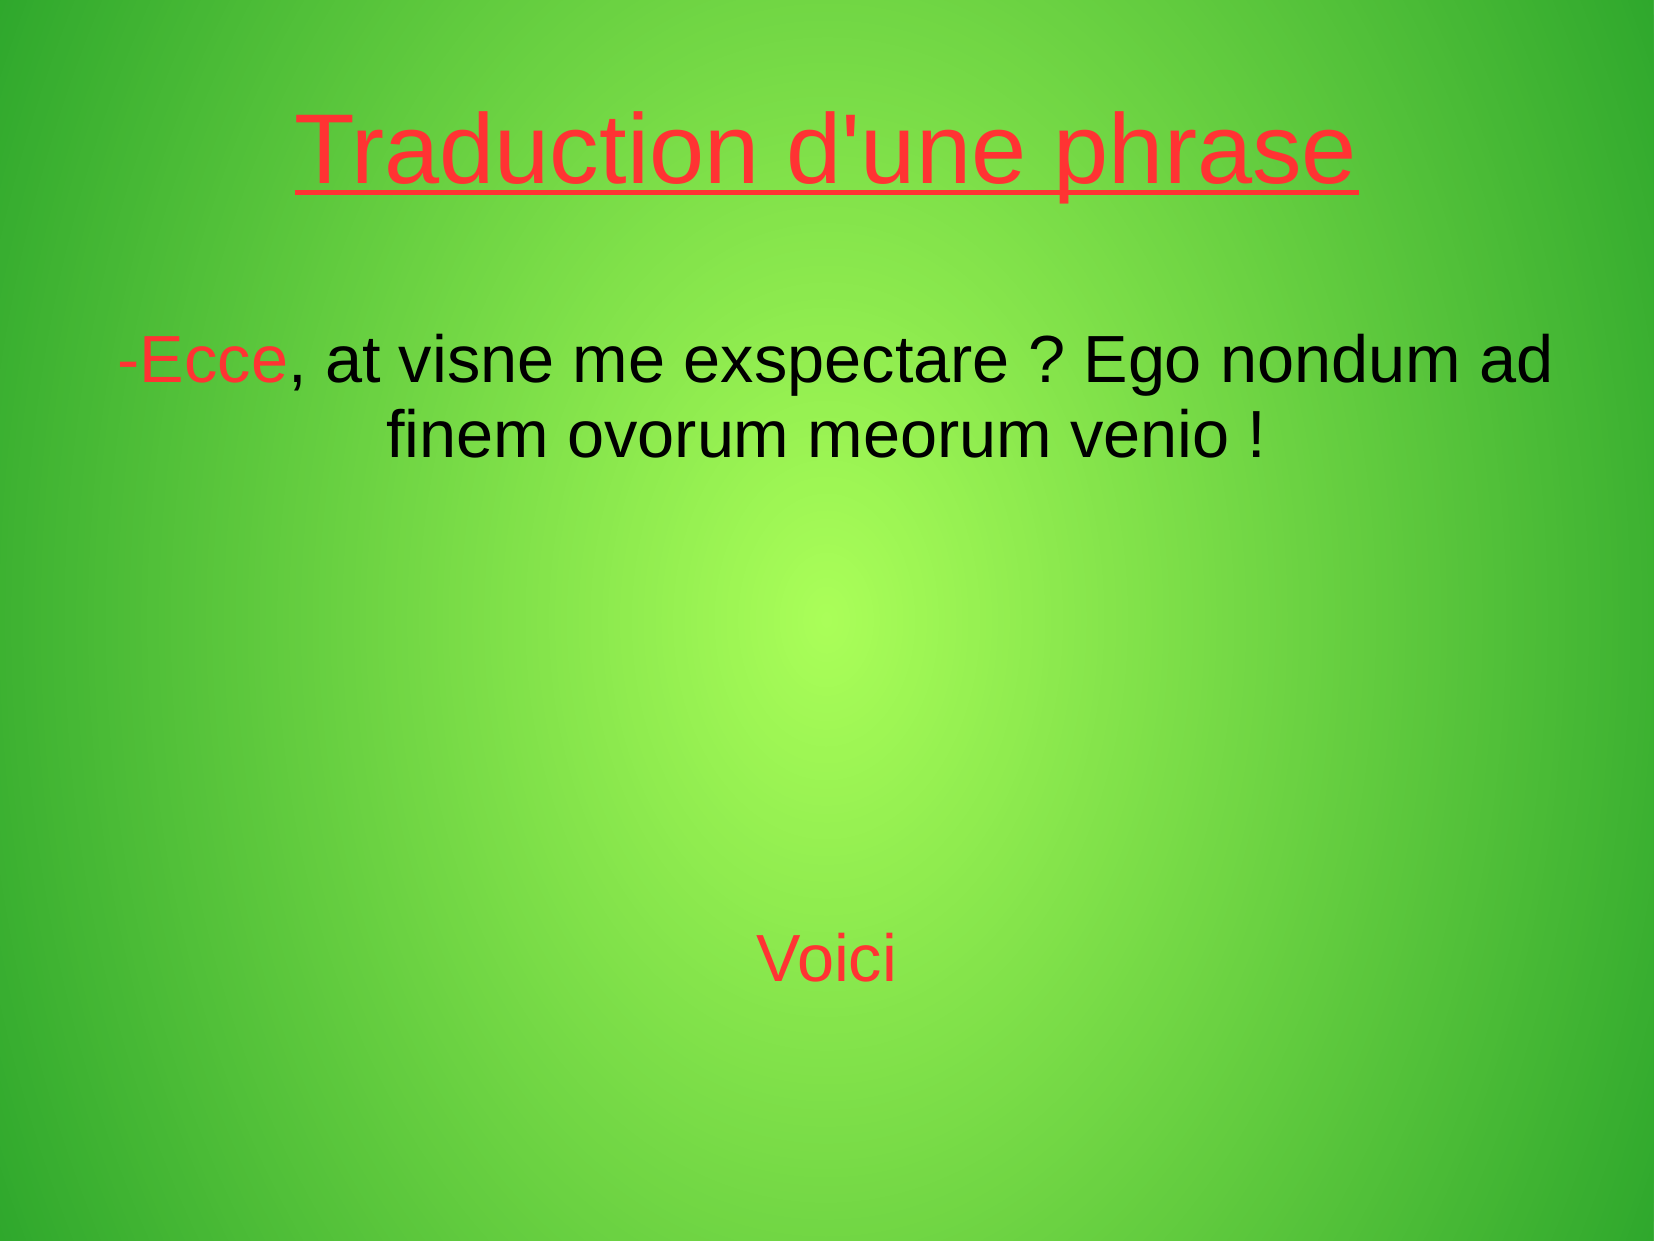

# Traduction d'une phrase
 -Ecce, at visne me exspectare ? Ego nondum ad finem ovorum meorum venio !
Voici